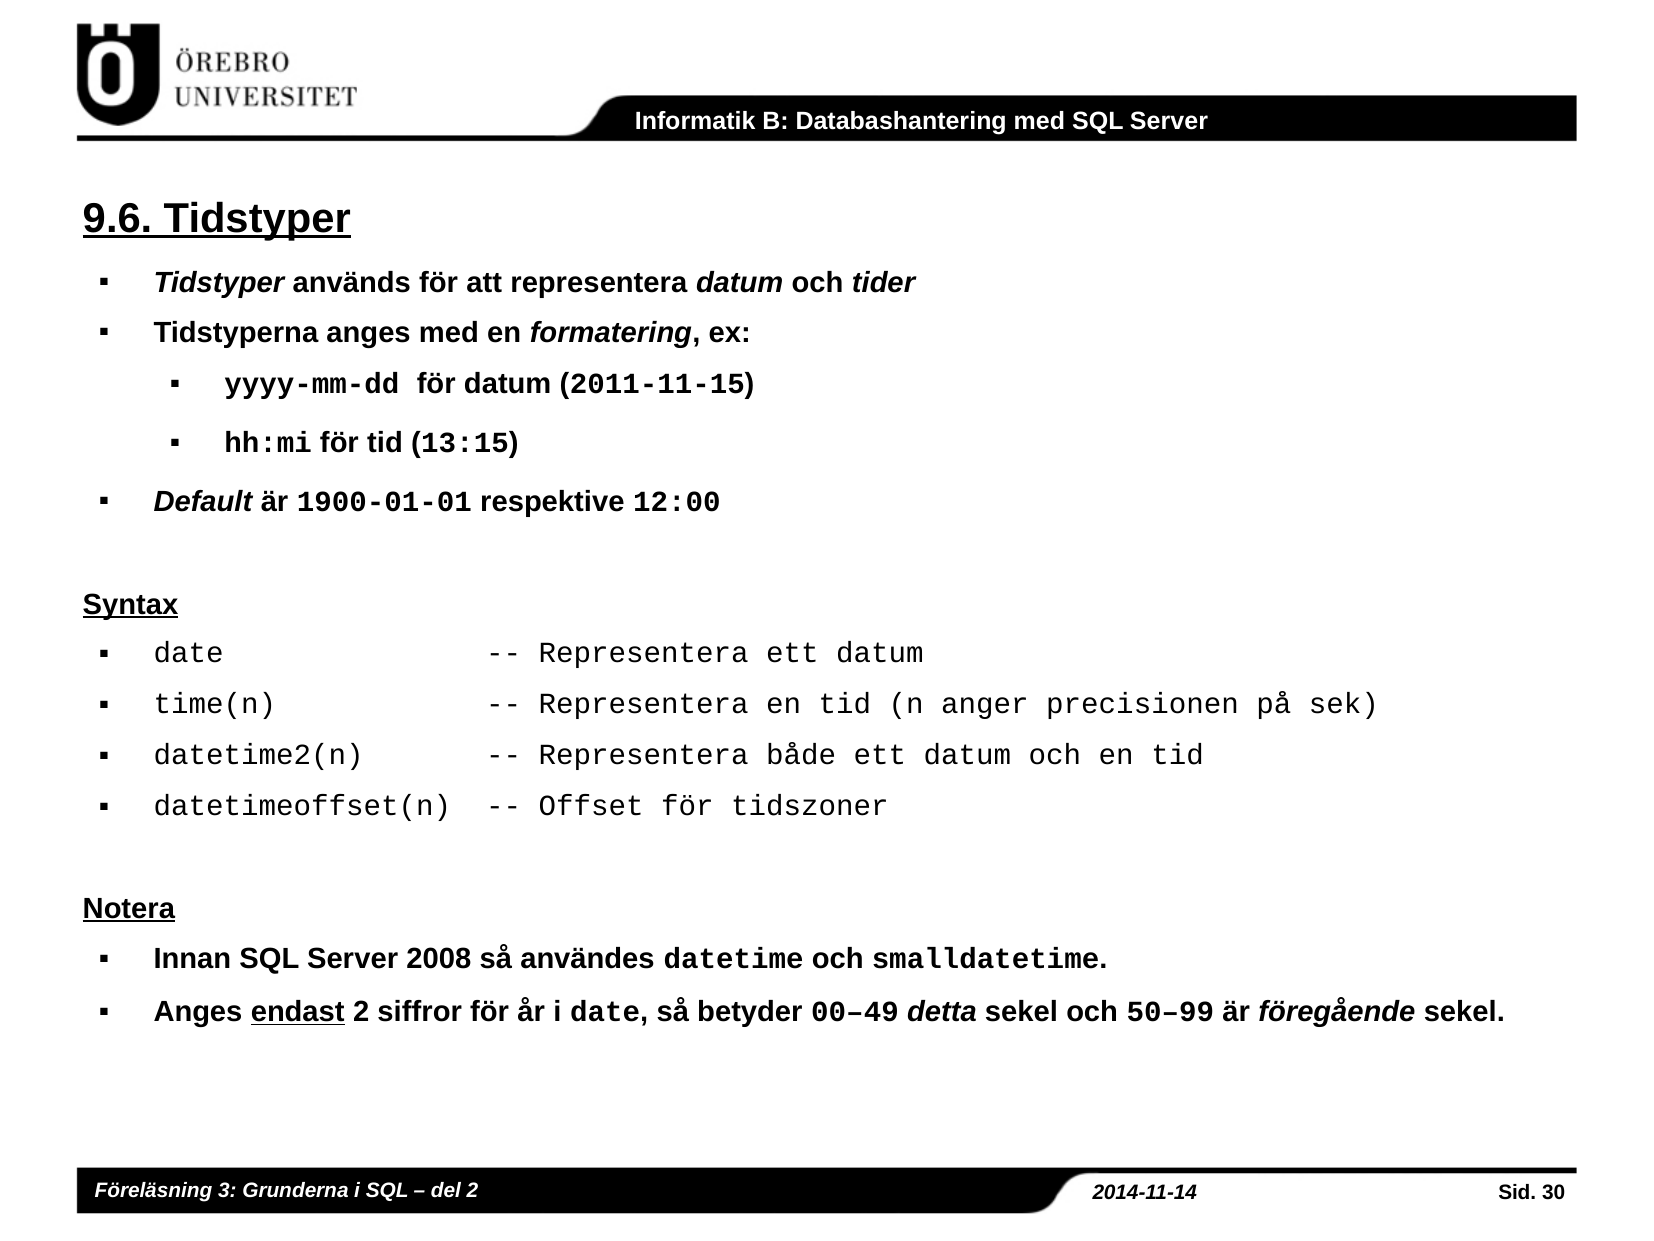

# 9.6. Tidstyper
Tidstyper används för att representera datum och tider
Tidstyperna anges med en formatering, ex:
yyyy-mm-dd för datum (2011-11-15)
hh:mi för tid (13:15)
Default är 1900-01-01 respektive 12:00
Syntax
date -- Representera ett datum
time(n) -- Representera en tid (n anger precisionen på sek)
datetime2(n) -- Representera både ett datum och en tid
datetimeoffset(n) -- Offset för tidszoner
Notera
Innan SQL Server 2008 så användes datetime och smalldatetime.
Anges endast 2 siffror för år i date, så betyder 00–49 detta sekel och 50–99 är föregående sekel.
Föreläsning 3: Grunderna i SQL – del 2
2014-11-14
30